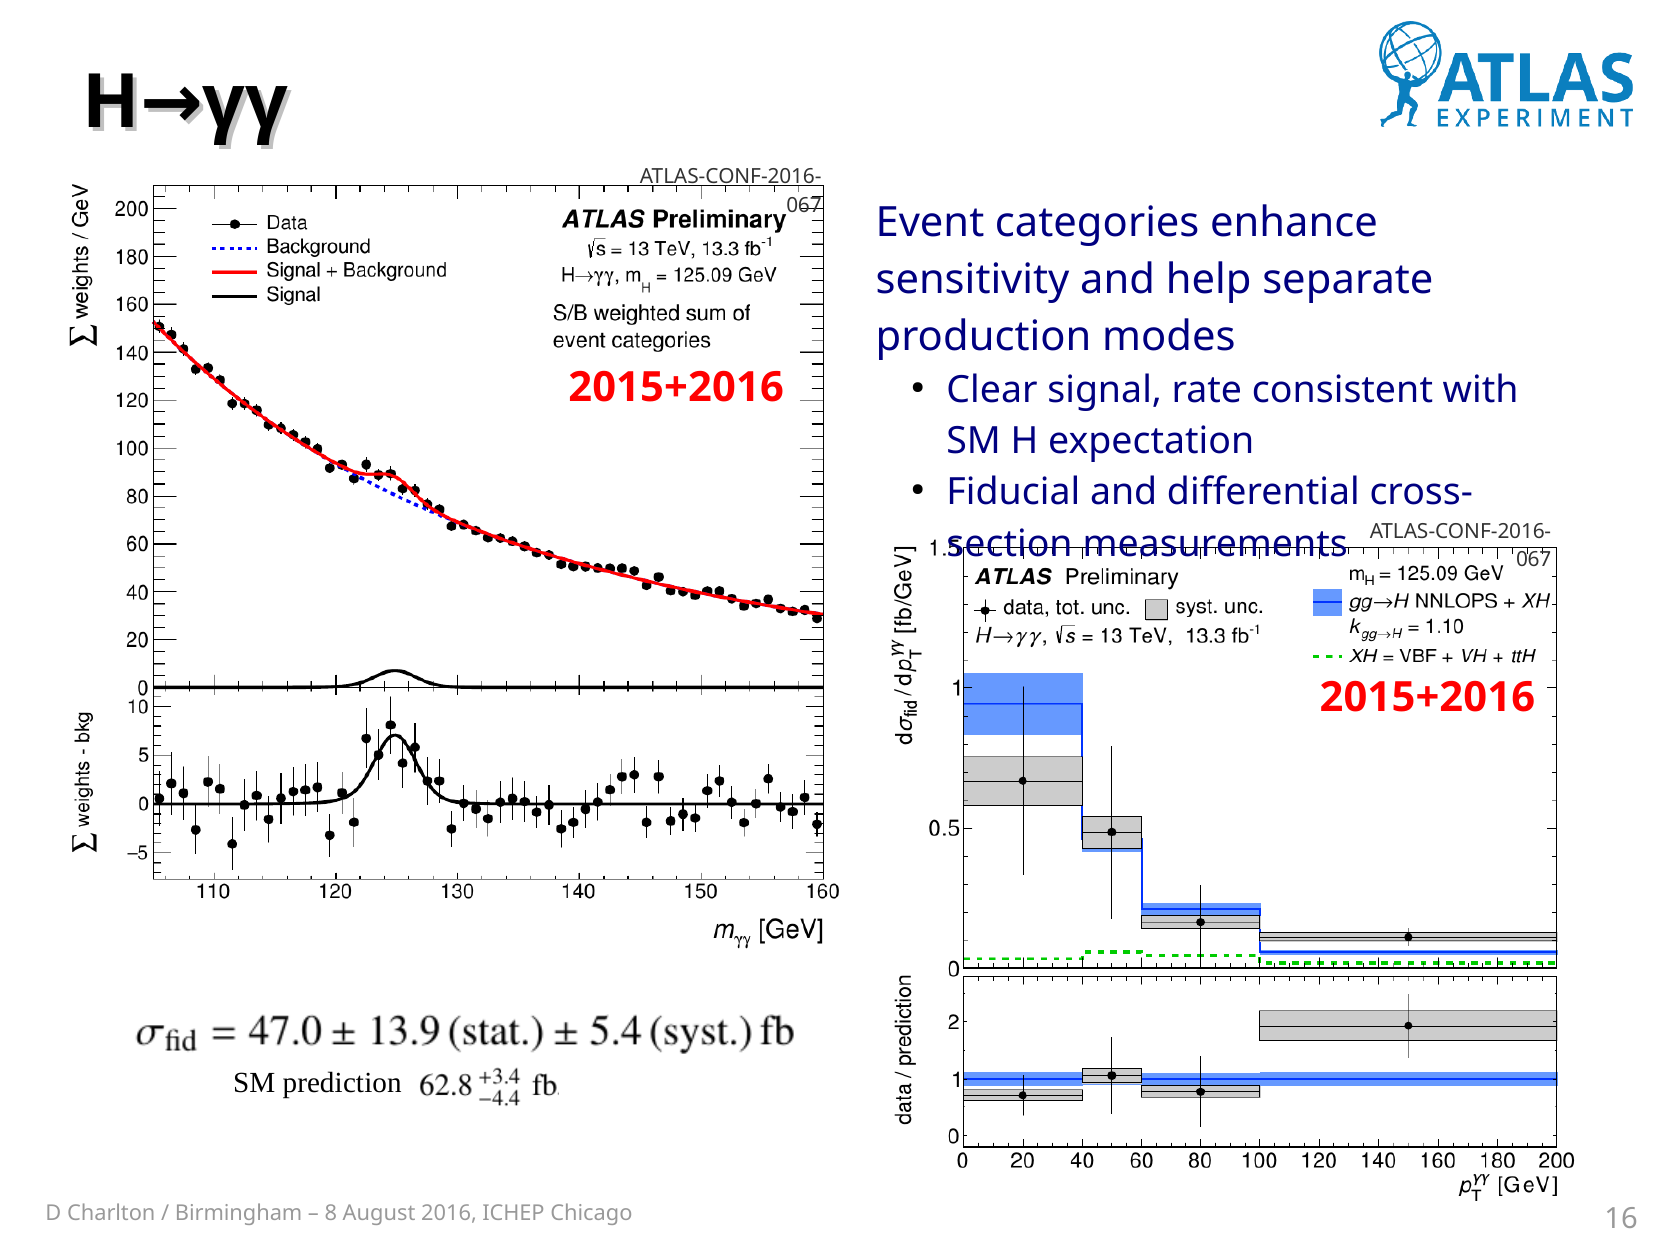

# H→γγ
ATLAS-CONF-2016-067
Event categories enhance sensitivity and help separate production modes
Clear signal, rate consistent with SM H expectation
Fiducial and differential cross-section measurements
2015+2016
ATLAS-CONF-2016-067
2015+2016
SM prediction